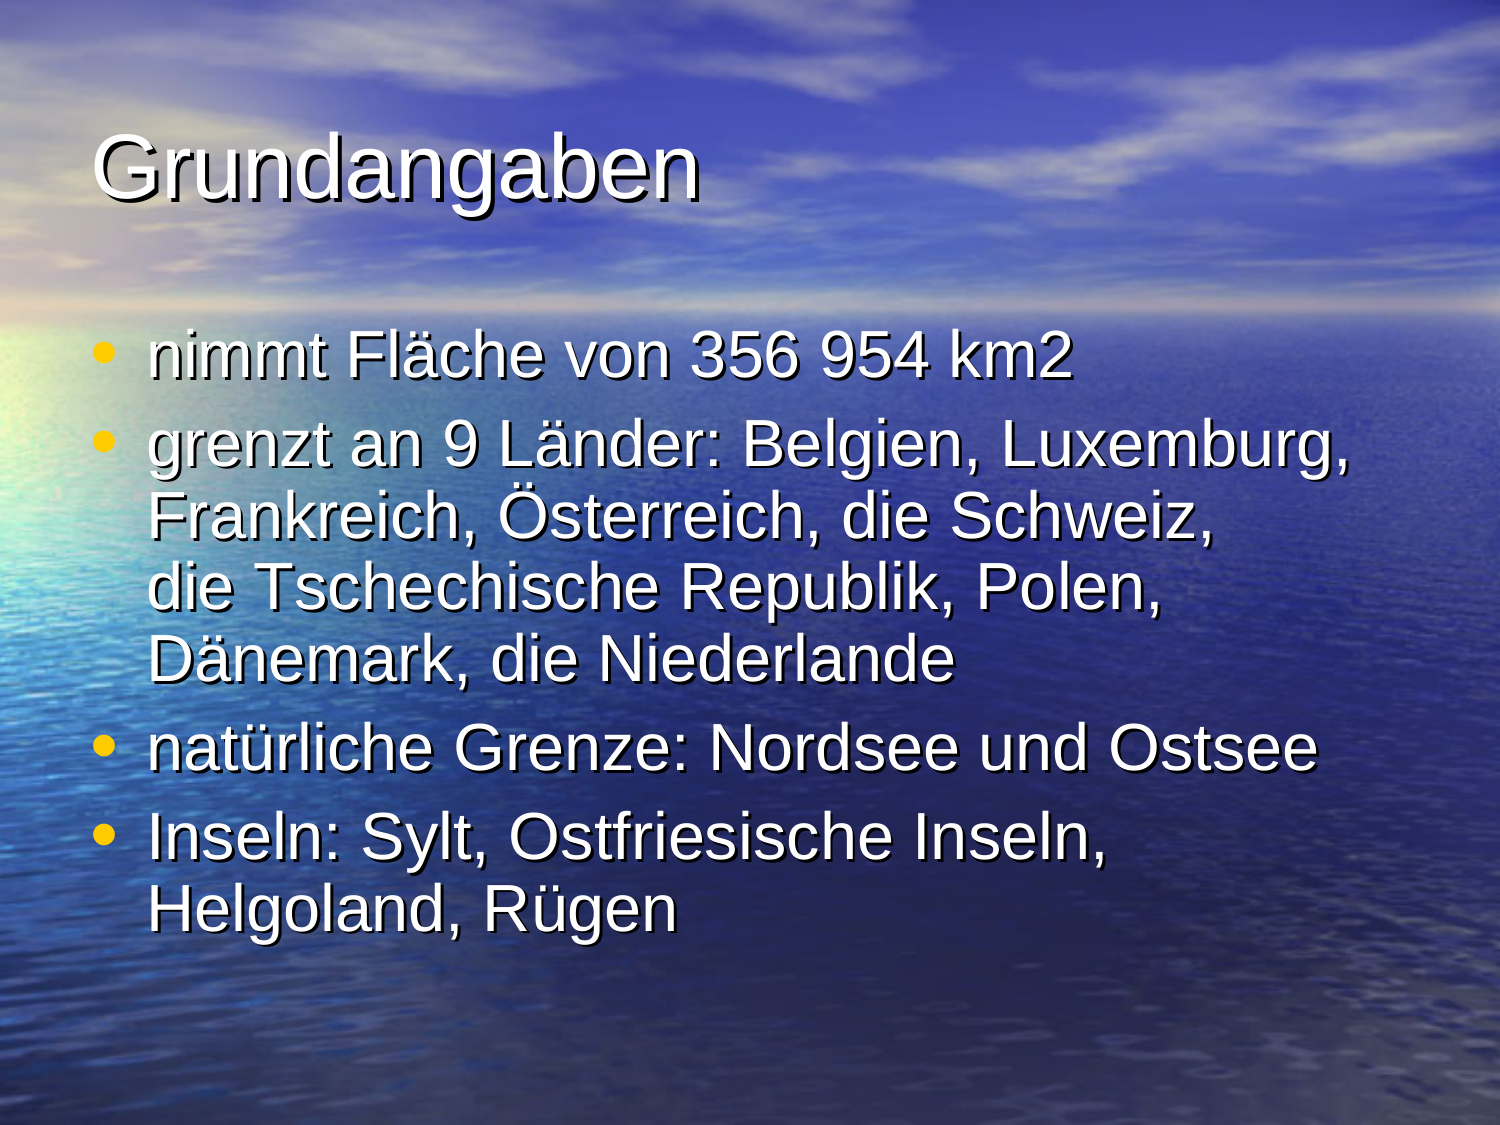

# Grundangaben
nimmt Fläche von 356 954 km2
grenzt an 9 Länder: Belgien, Luxemburg, Frankreich, Österreich, die Schweiz,
die Tschechische Republik, Polen, Dänemark, die Niederlande
natürliche Grenze: Nordsee und Ostsee
Inseln: Sylt, Ostfriesische Inseln, Helgoland, Rügen